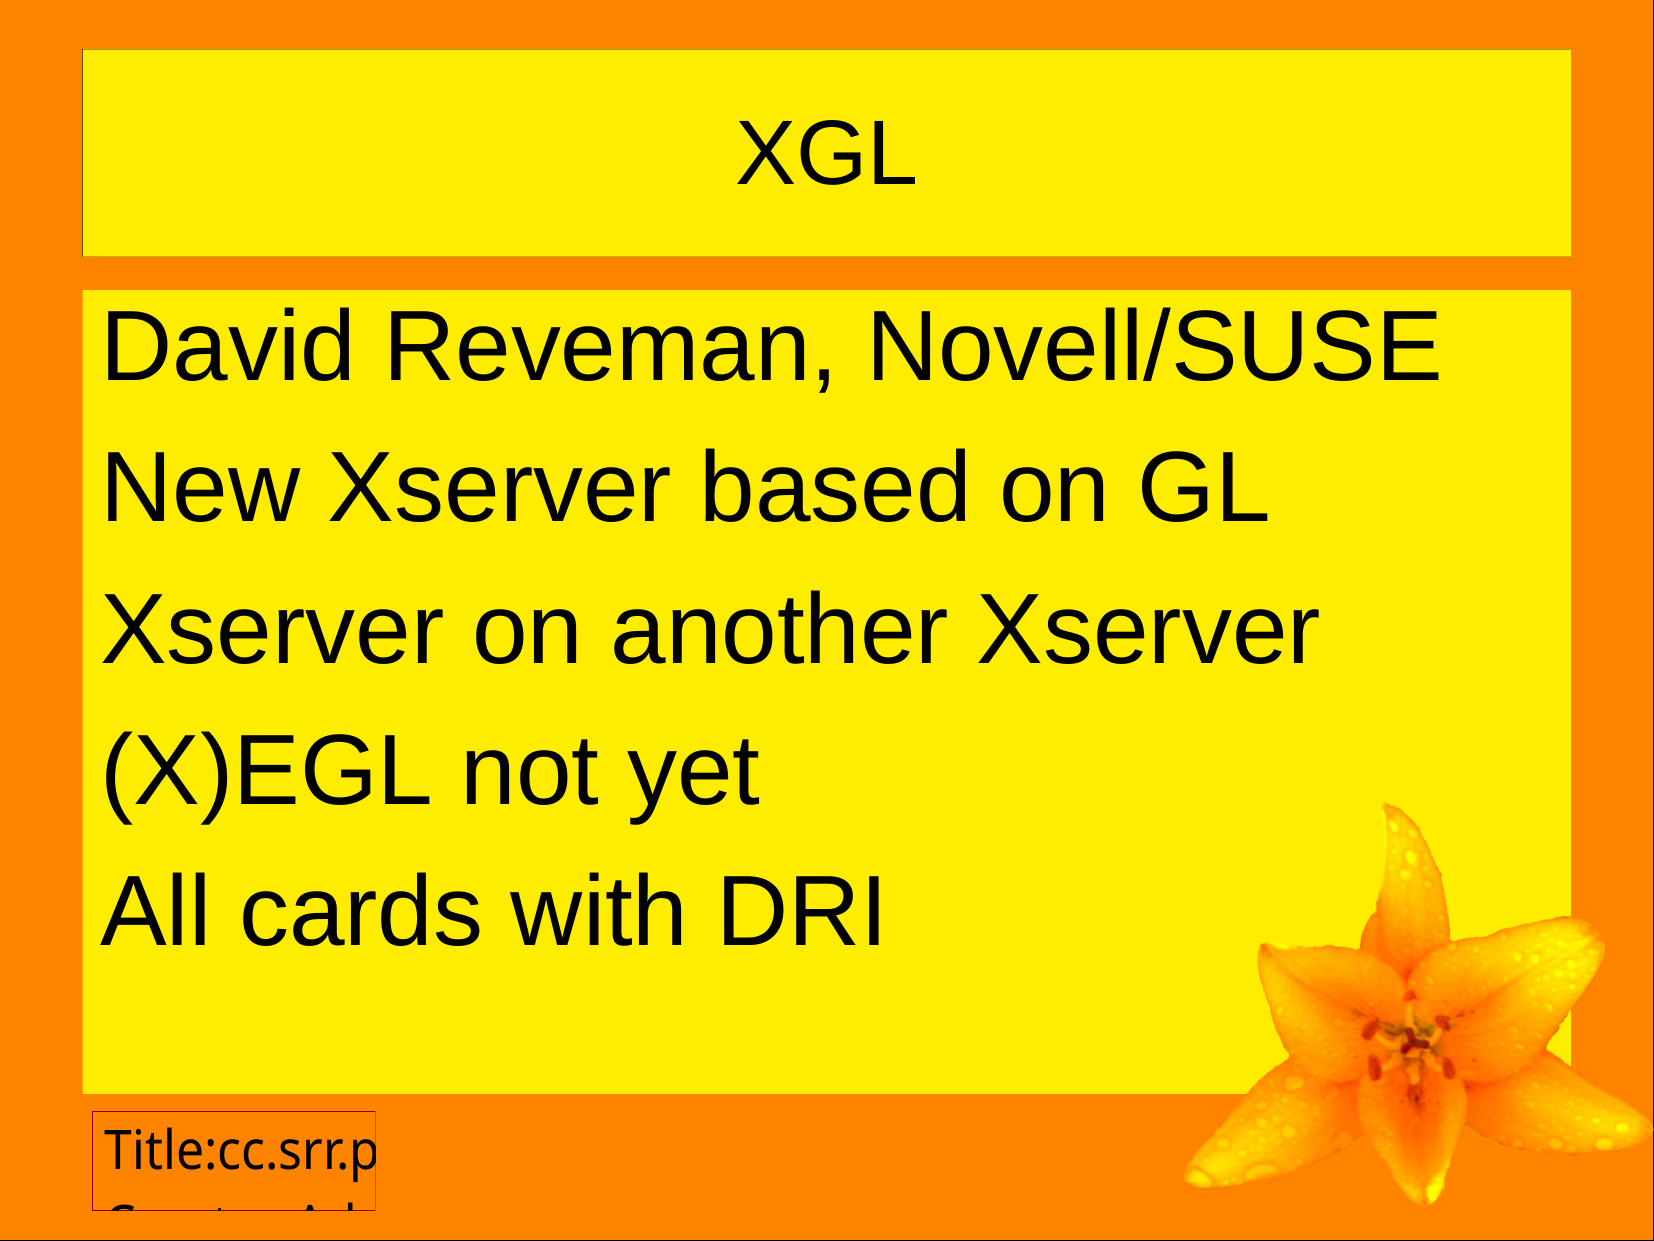

# XGL
David Reveman, Novell/SUSE
New Xserver based on GL
Xserver on another Xserver
(X)EGL not yet
All cards with DRI